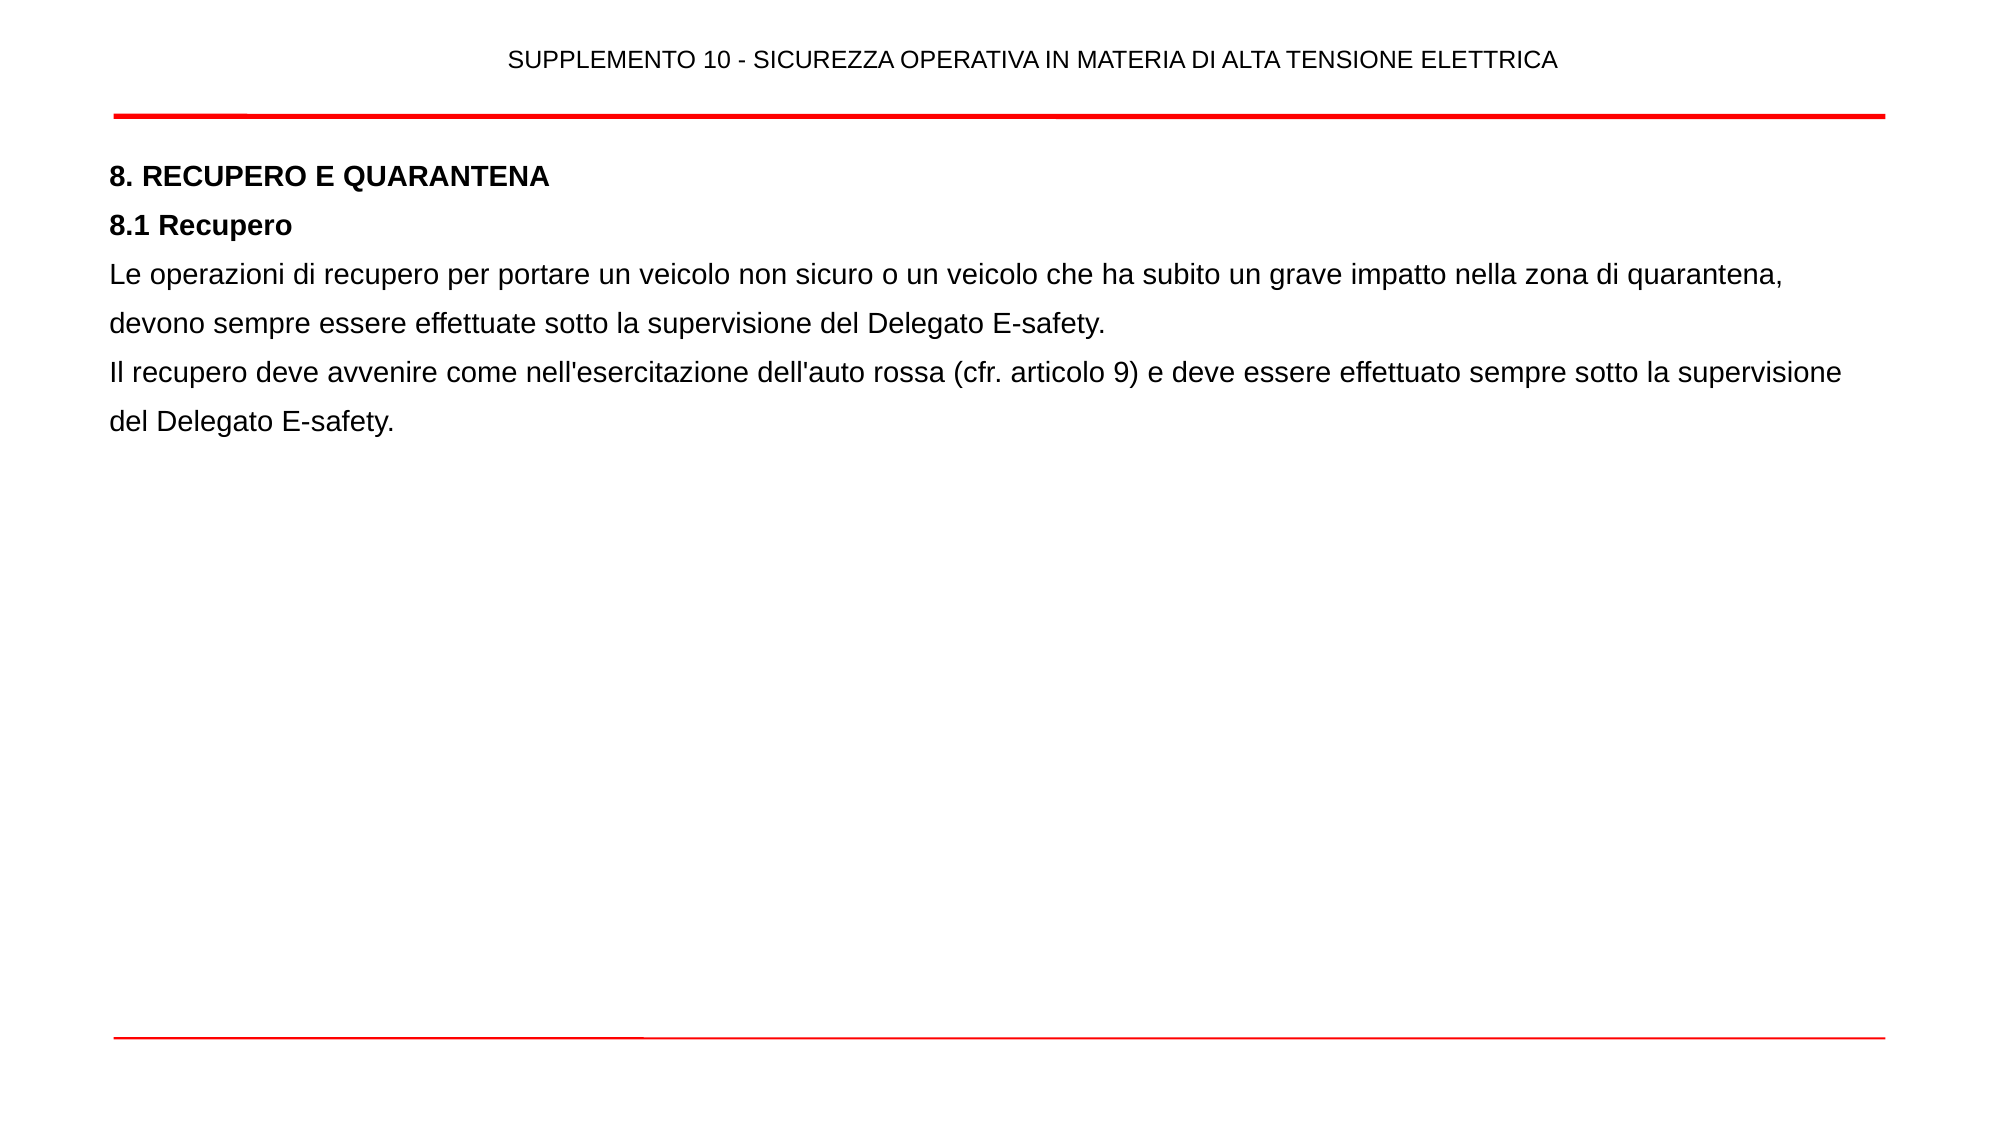

SUPPLEMENTO 10 - SICUREZZA OPERATIVA IN MATERIA DI ALTA TENSIONE ELETTRICA
8. RECUPERO E QUARANTENA
8.1 Recupero
Le operazioni di recupero per portare un veicolo non sicuro o un veicolo che ha subito un grave impatto nella zona di quarantena, devono sempre essere effettuate sotto la supervisione del Delegato E-safety.
Il recupero deve avvenire come nell'esercitazione dell'auto rossa (cfr. articolo 9) e deve essere effettuato sempre sotto la supervisione del Delegato E-safety.